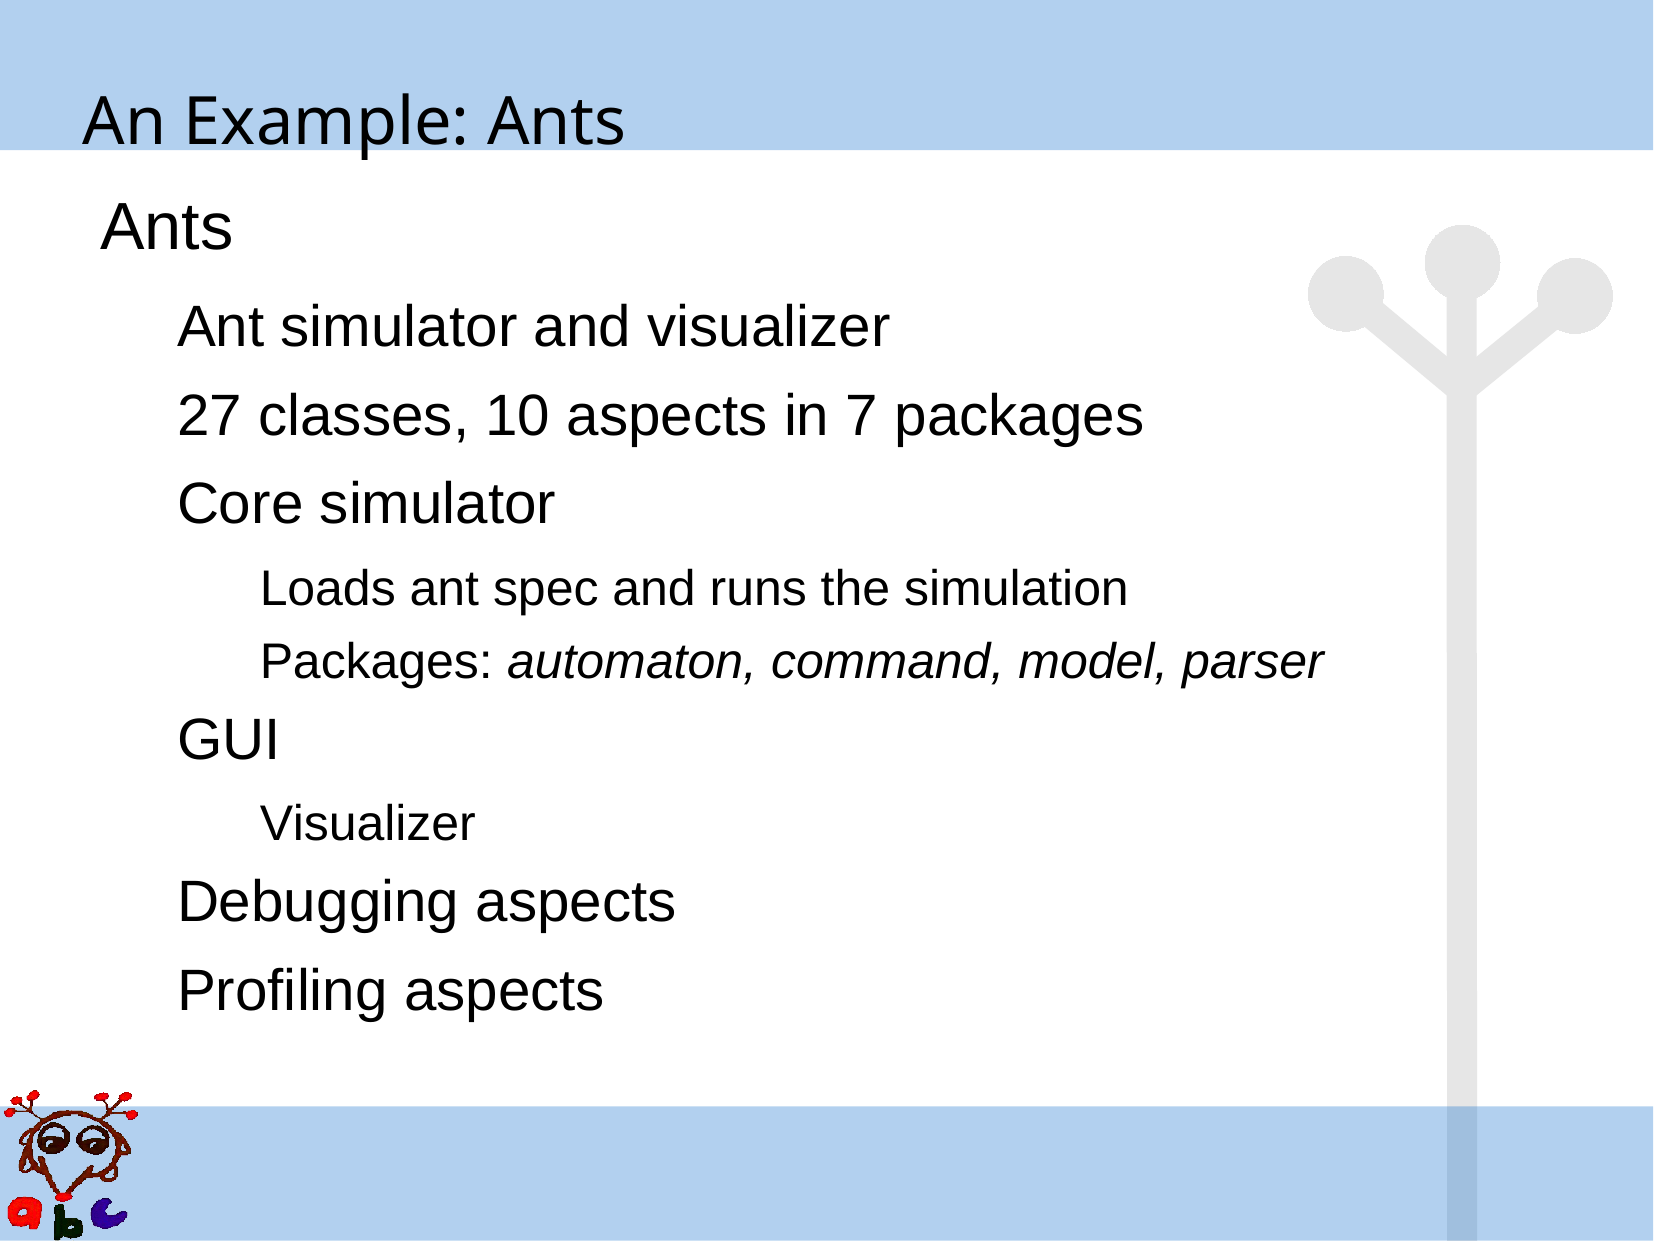

# An Example: Ants
Ants
Ant simulator and visualizer
27 classes, 10 aspects in 7 packages
Core simulator
Loads ant spec and runs the simulation
Packages: automaton, command, model, parser
GUI
Visualizer
Debugging aspects
Profiling aspects